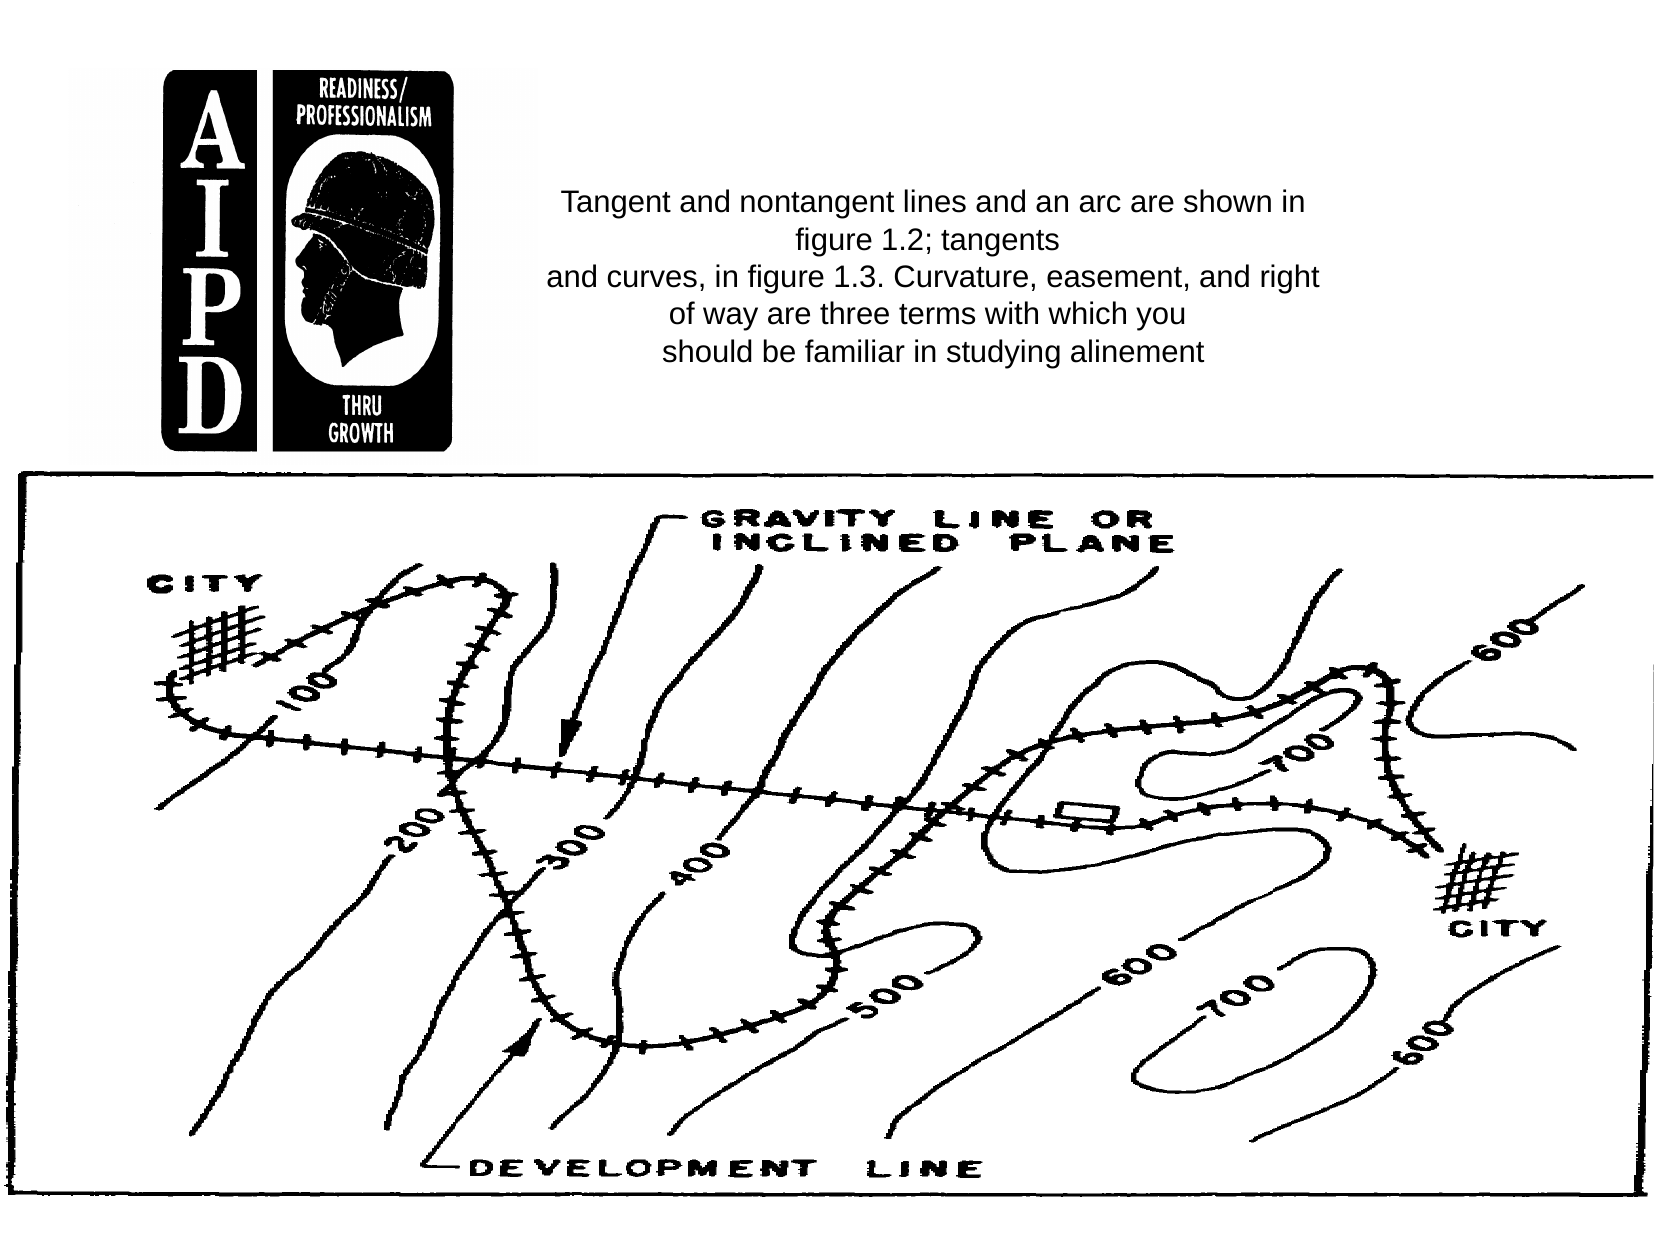

Tangent and nontangent lines and an arc are shown in figure 1.2; tangents
and curves, in figure 1.3. Curvature, easement, and right of way are three terms with which you
should be familiar in studying alinement